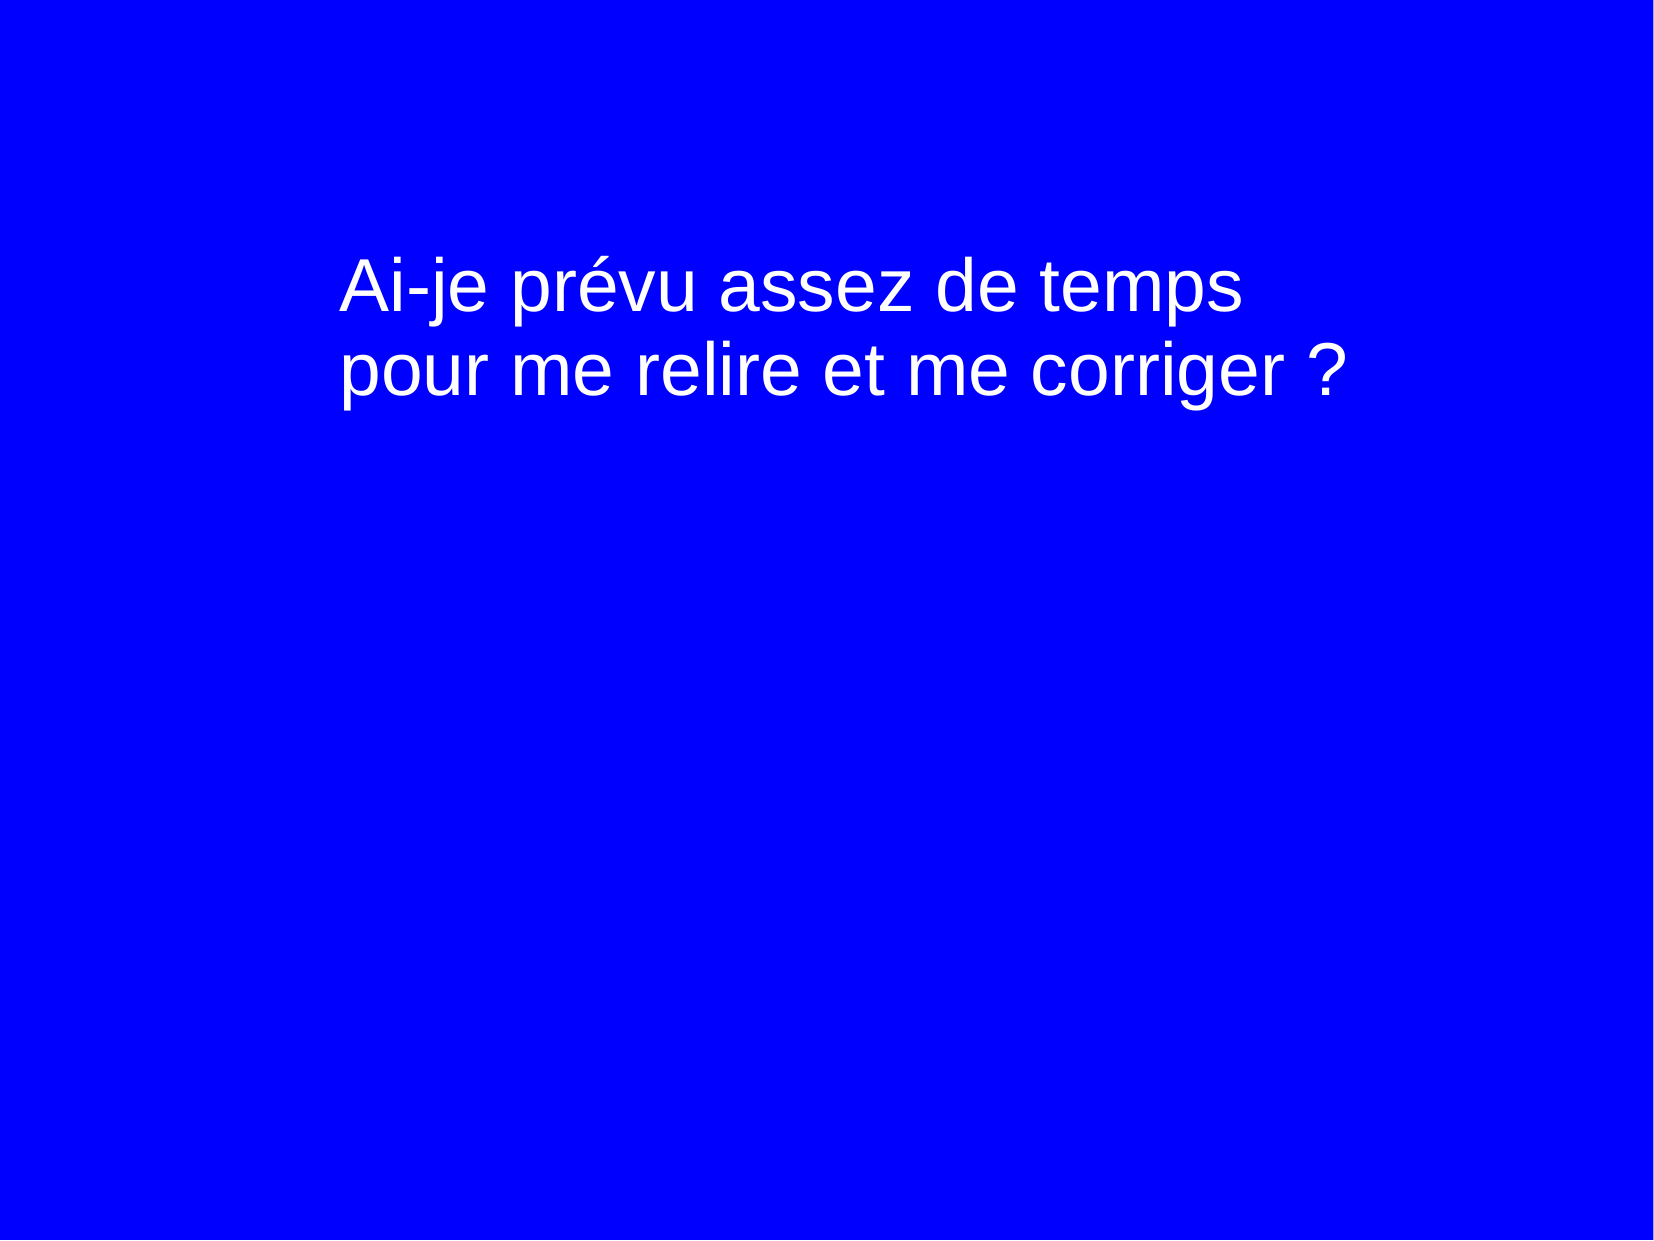

Ai-je prévu assez de temps pour me relire et me corriger ?